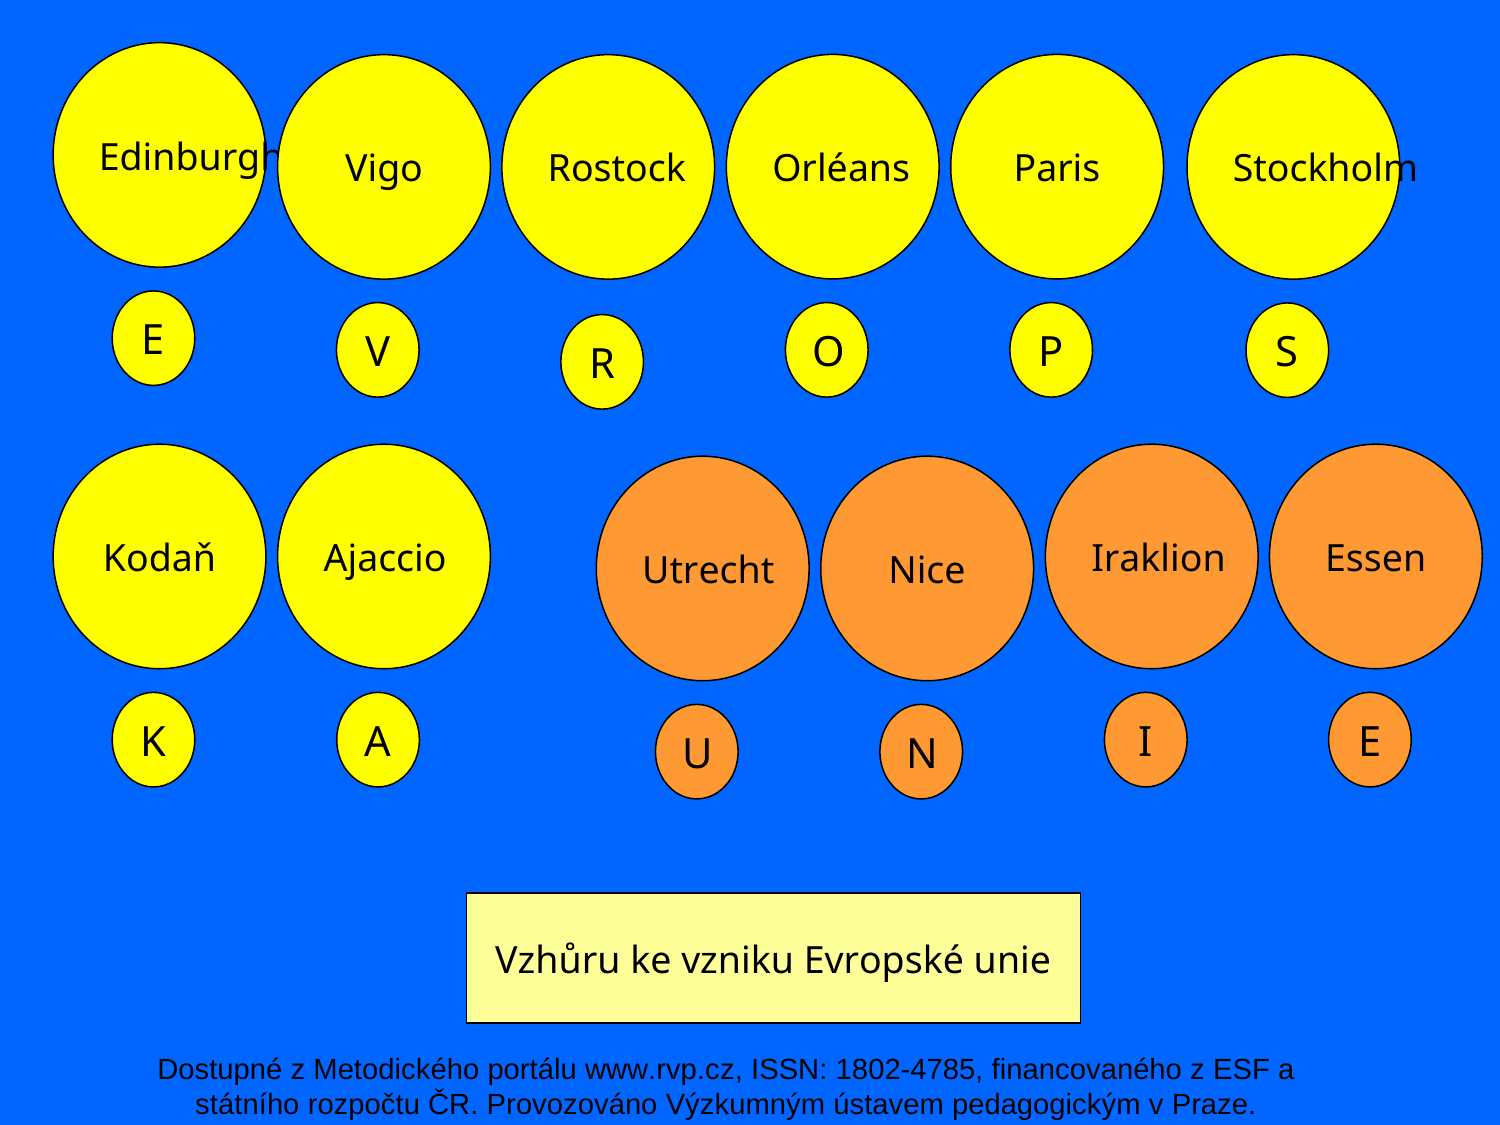

Edinburgh
Orléans
Paris
Vigo
Rostock
Stockholm
E
V
O
P
S
R
Kodaň
Ajaccio
Iraklion
Essen
Utrecht
Nice
K
A
I
E
U
N
Vzhůru ke vzniku Evropské unie
Dostupné z Metodického portálu www.rvp.cz, ISSN: 1802-4785, financovaného z ESF a státního rozpočtu ČR. Provozováno Výzkumným ústavem pedagogickým v Praze.